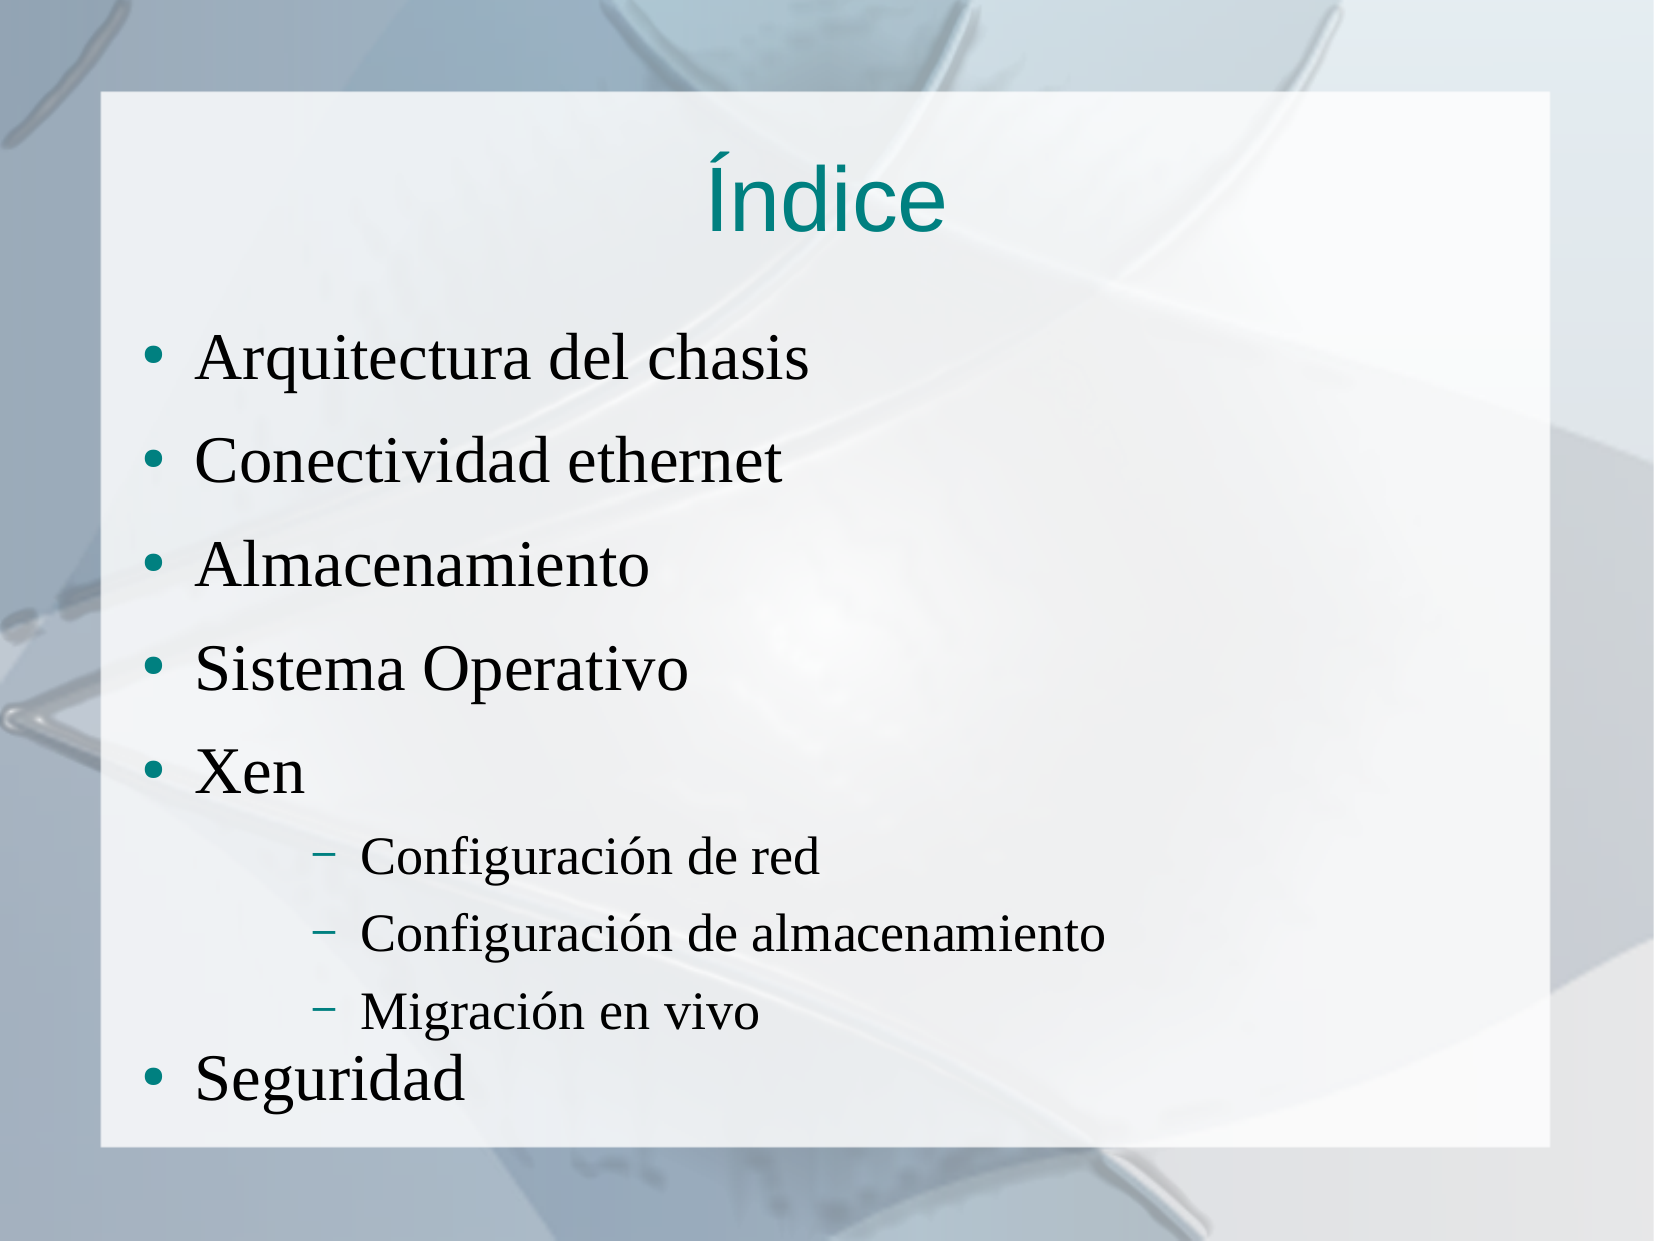

# Índice
Arquitectura del chasis
Conectividad ethernet
Almacenamiento
Sistema Operativo
Xen
Configuración de red
Configuración de almacenamiento
Migración en vivo
Seguridad